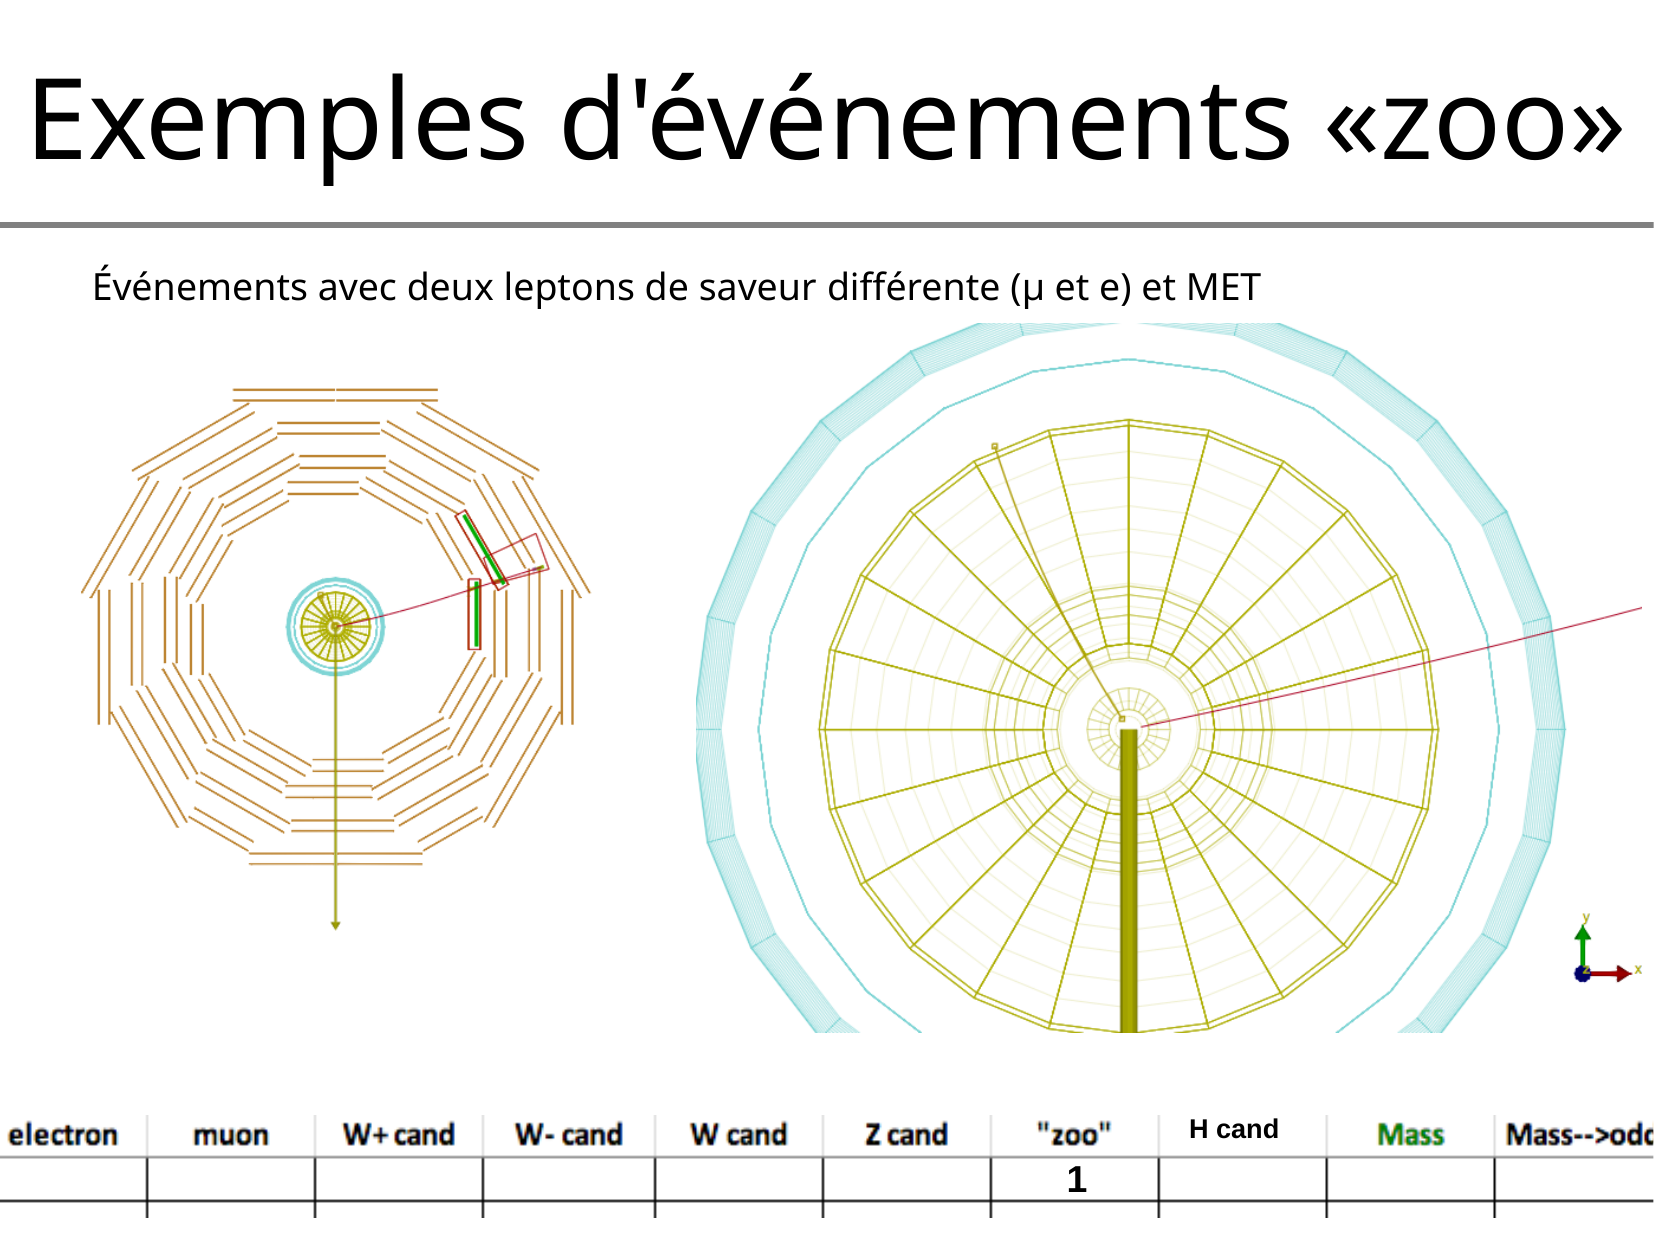

Exemples d'événements «zoo»
Événements avec deux leptons de saveur différente (μ et e) et MET
H cand
1